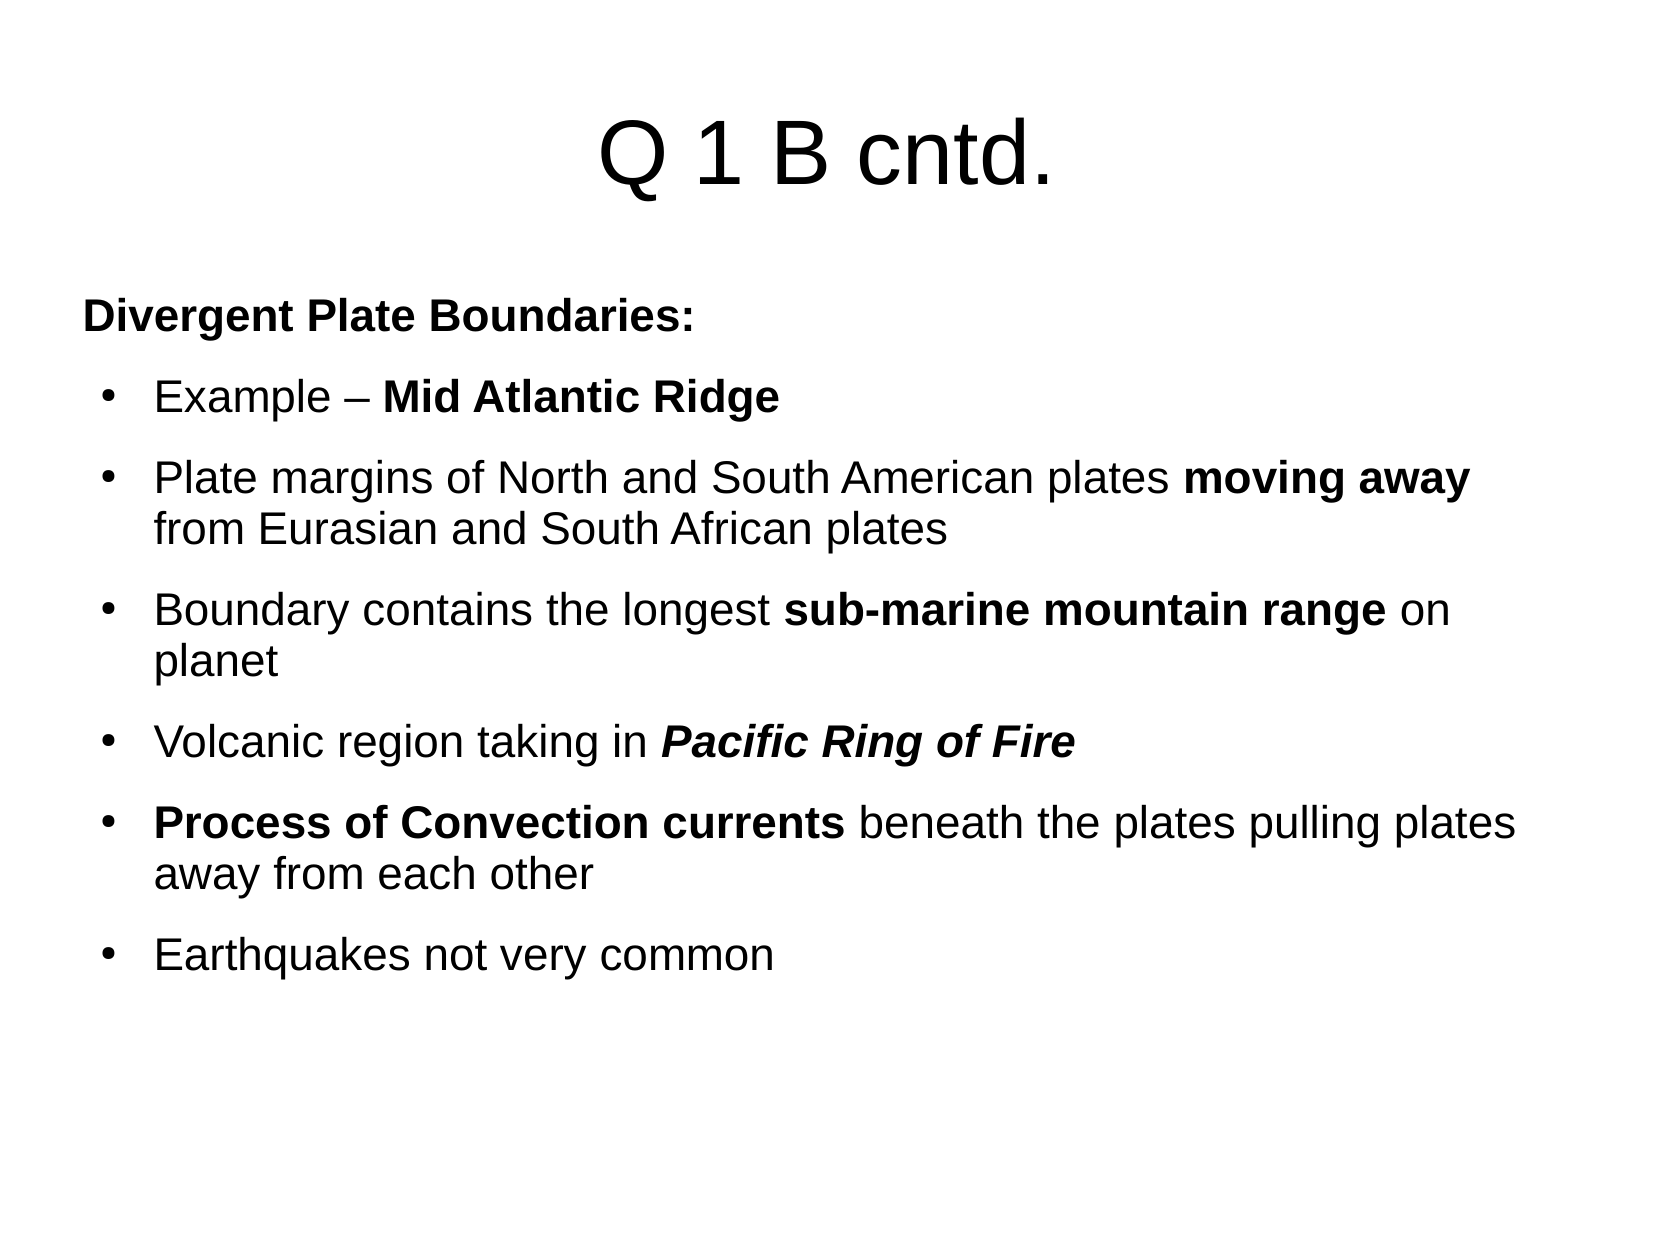

# Q 1 B cntd.
Divergent Plate Boundaries:
Example – Mid Atlantic Ridge
Plate margins of North and South American plates moving away from Eurasian and South African plates
Boundary contains the longest sub-marine mountain range on planet
Volcanic region taking in Pacific Ring of Fire
Process of Convection currents beneath the plates pulling plates away from each other
Earthquakes not very common